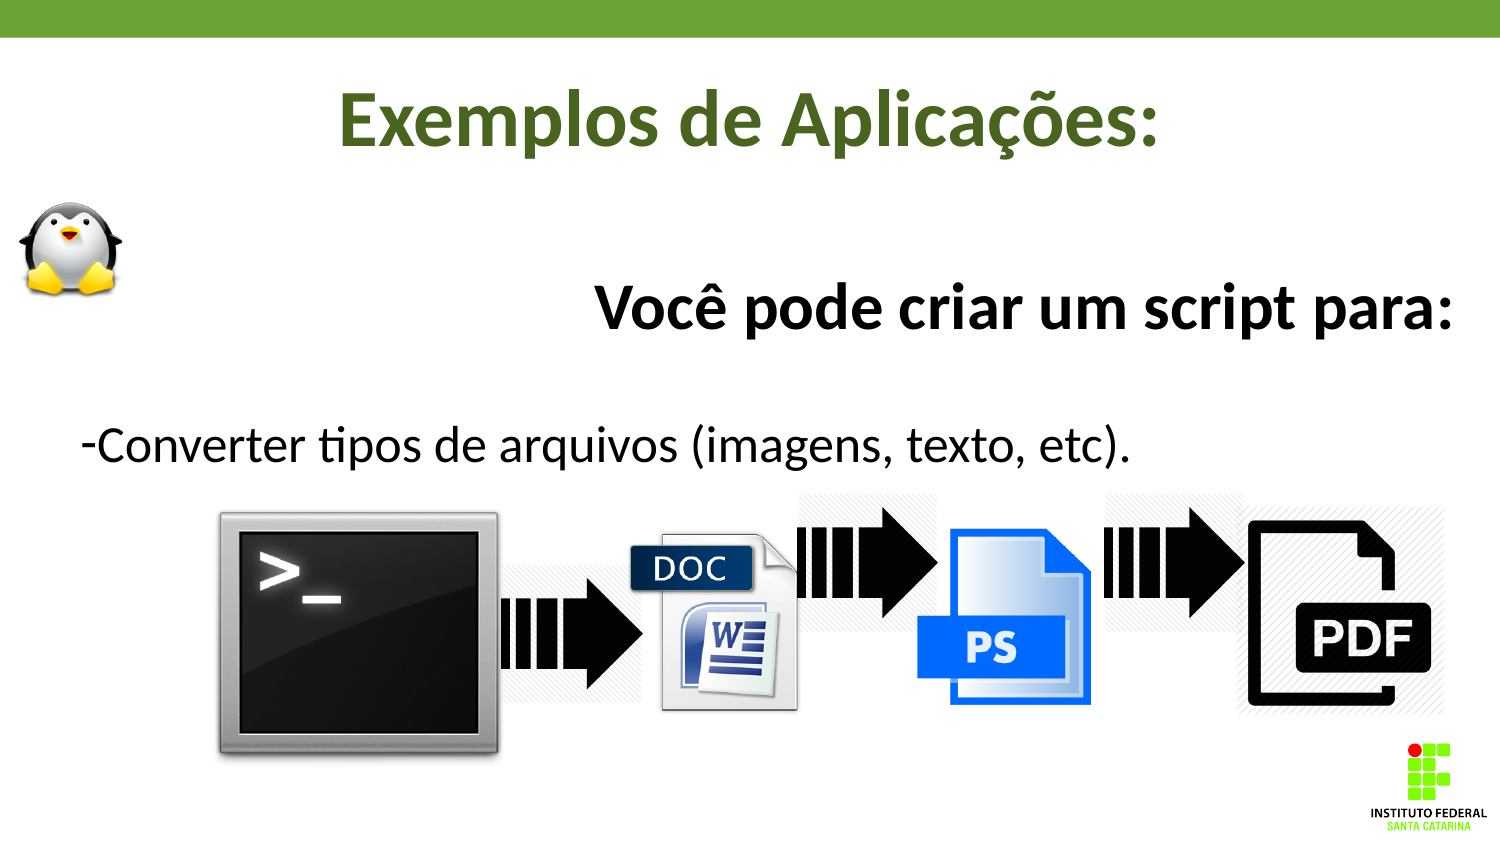

# Exemplos de Aplicações:
Você pode criar um script para:
Converter tipos de arquivos (imagens, texto, etc).